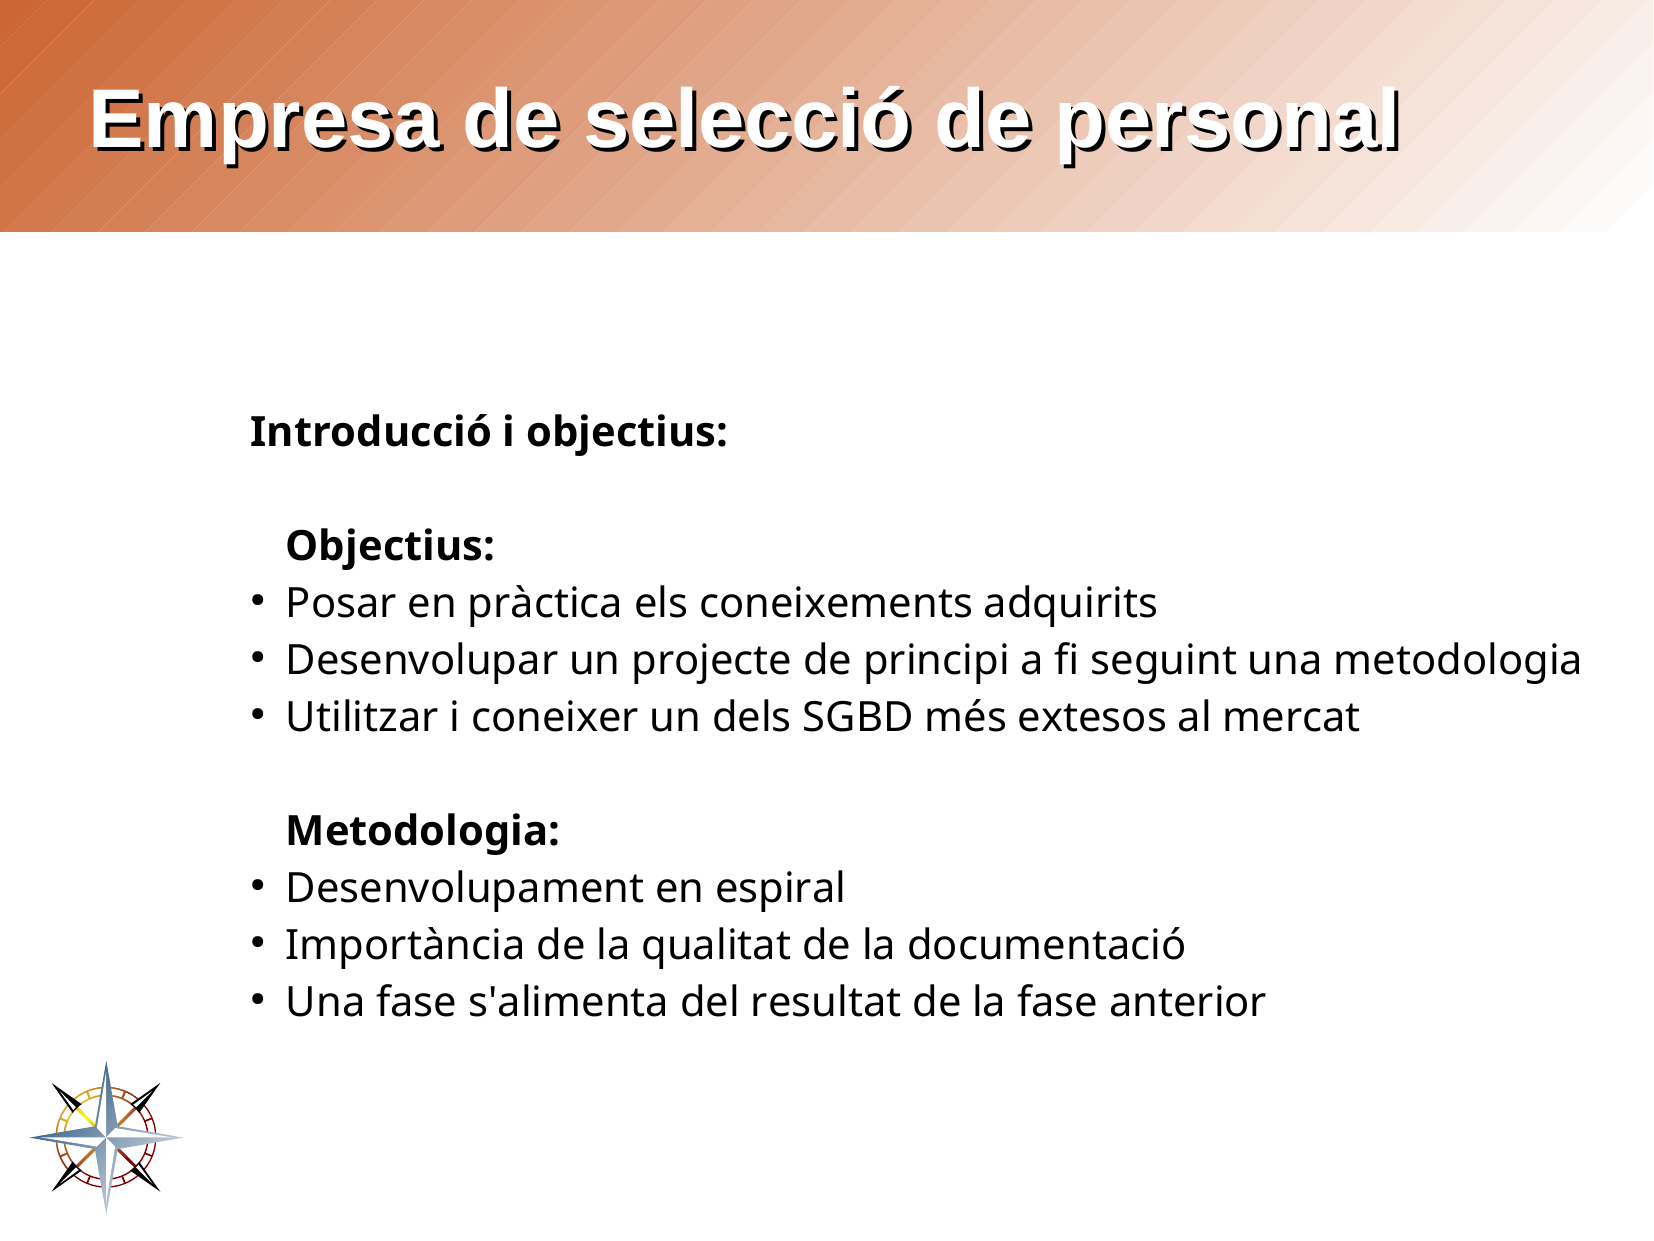

# Empresa de selecció de personal
Introducció i objectius:
Objectius:
Posar en pràctica els coneixements adquirits
Desenvolupar un projecte de principi a fi seguint una metodologia
Utilitzar i coneixer un dels SGBD més extesos al mercat
Metodologia:
Desenvolupament en espiral
Importància de la qualitat de la documentació
Una fase s'alimenta del resultat de la fase anterior